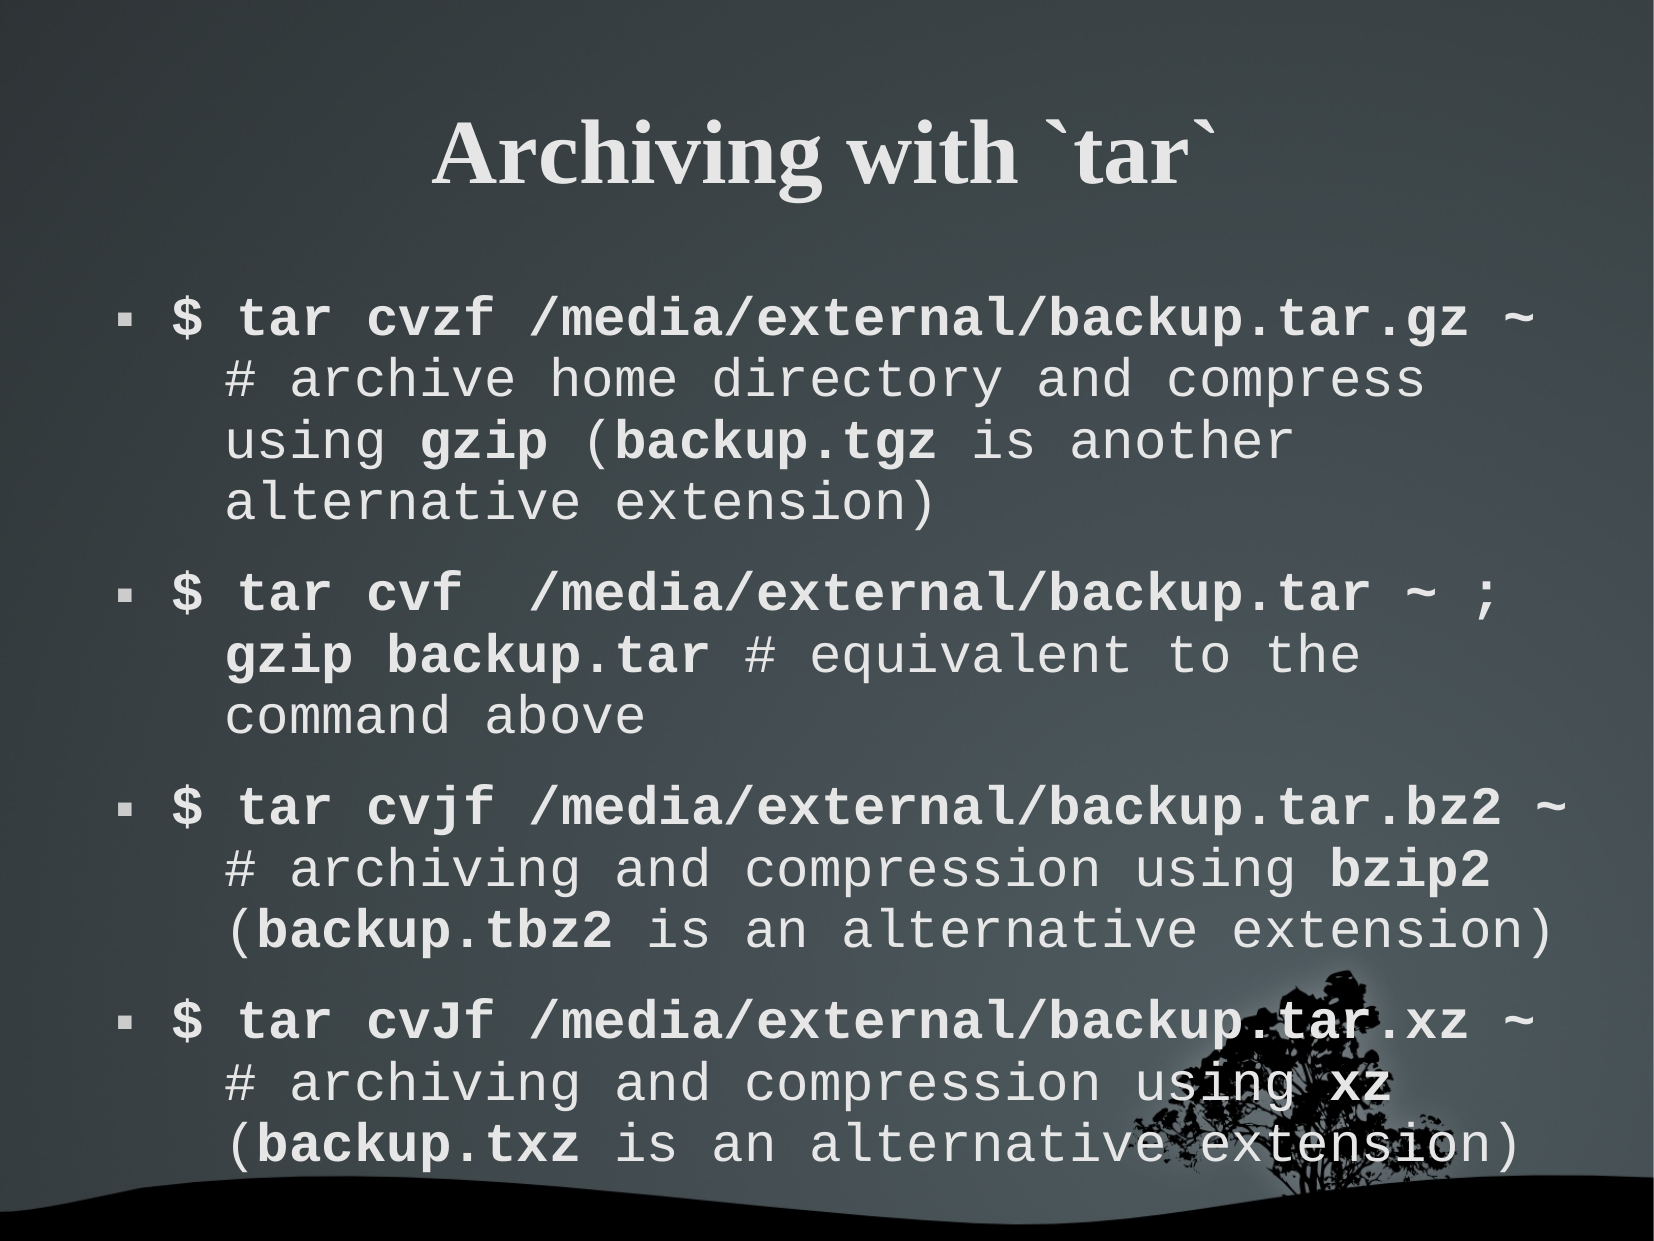

Archiving with `tar`
# $ tar cvzf /media/external/backup.tar.gz ~ # archive home directory and compress using gzip (backup.tgz is another alternative extension)
$ tar cvf /media/external/backup.tar ~ ; gzip backup.tar # equivalent to the command above
$ tar cvjf /media/external/backup.tar.bz2 ~ # archiving and compression using bzip2 (backup.tbz2 is an alternative extension)
$ tar cvJf /media/external/backup.tar.xz ~ # archiving and compression using xz (backup.txz is an alternative extension)